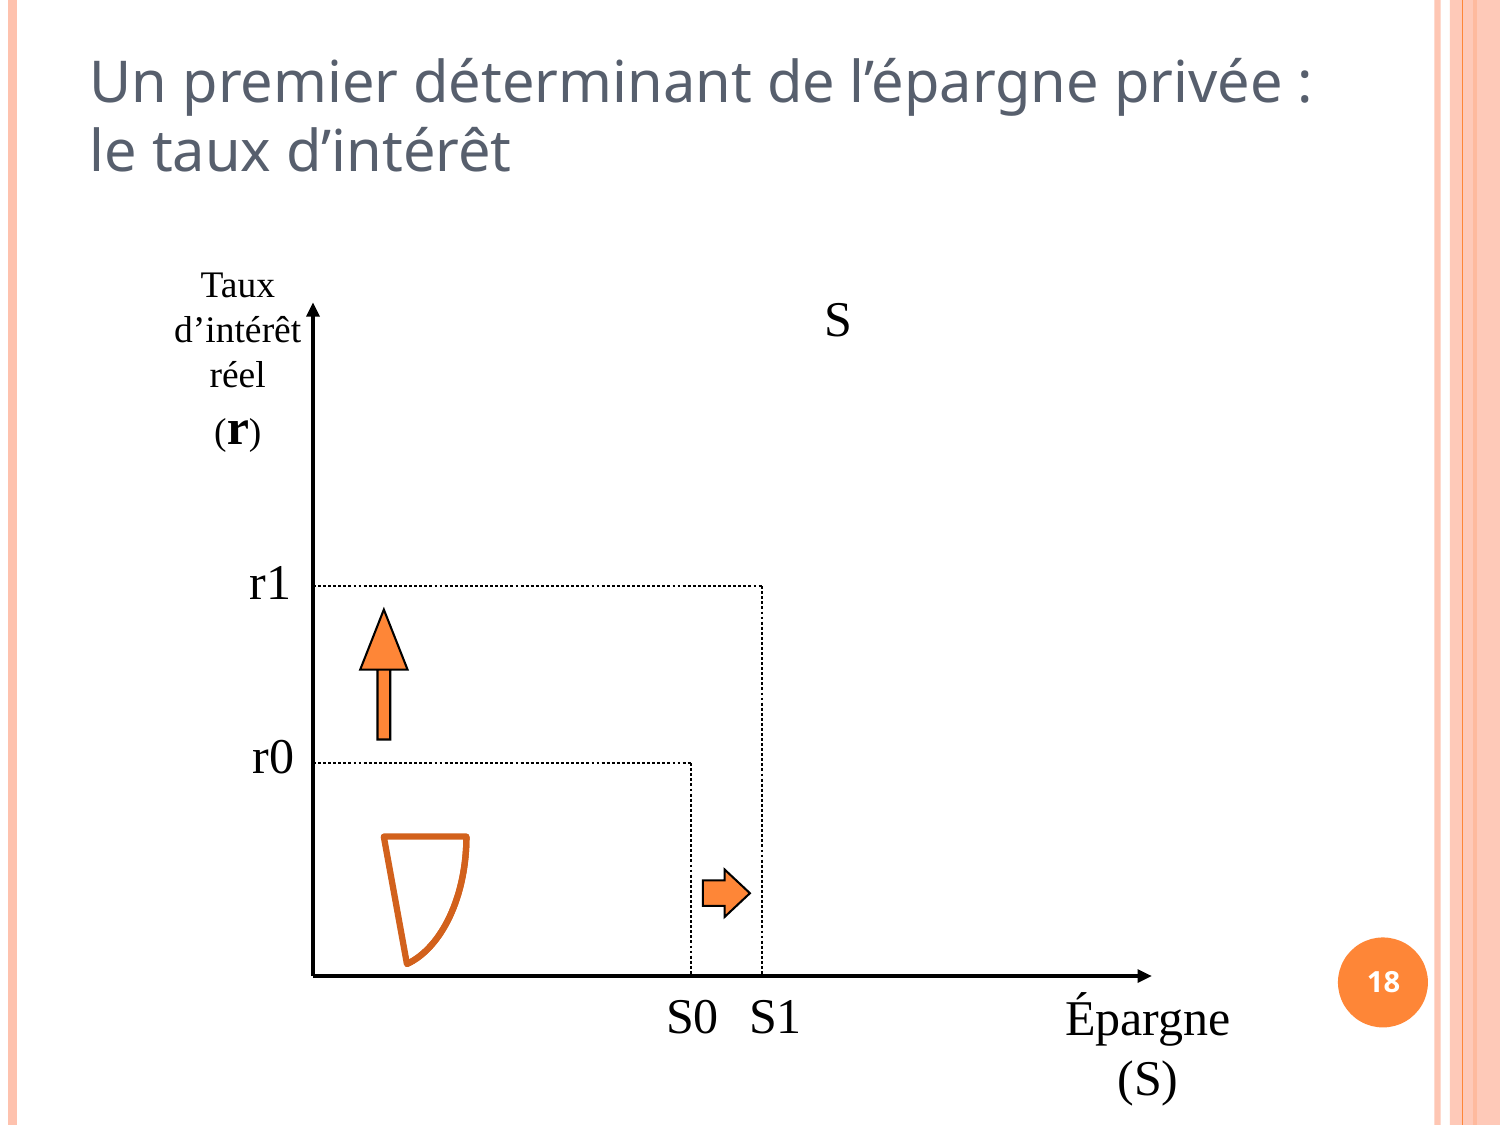

# Un premier déterminant de l’épargne privée : le taux d’intérêt
Taux
d’intérêt
réel
(r)
S
r1
r0
S0
S1
Épargne
(S)